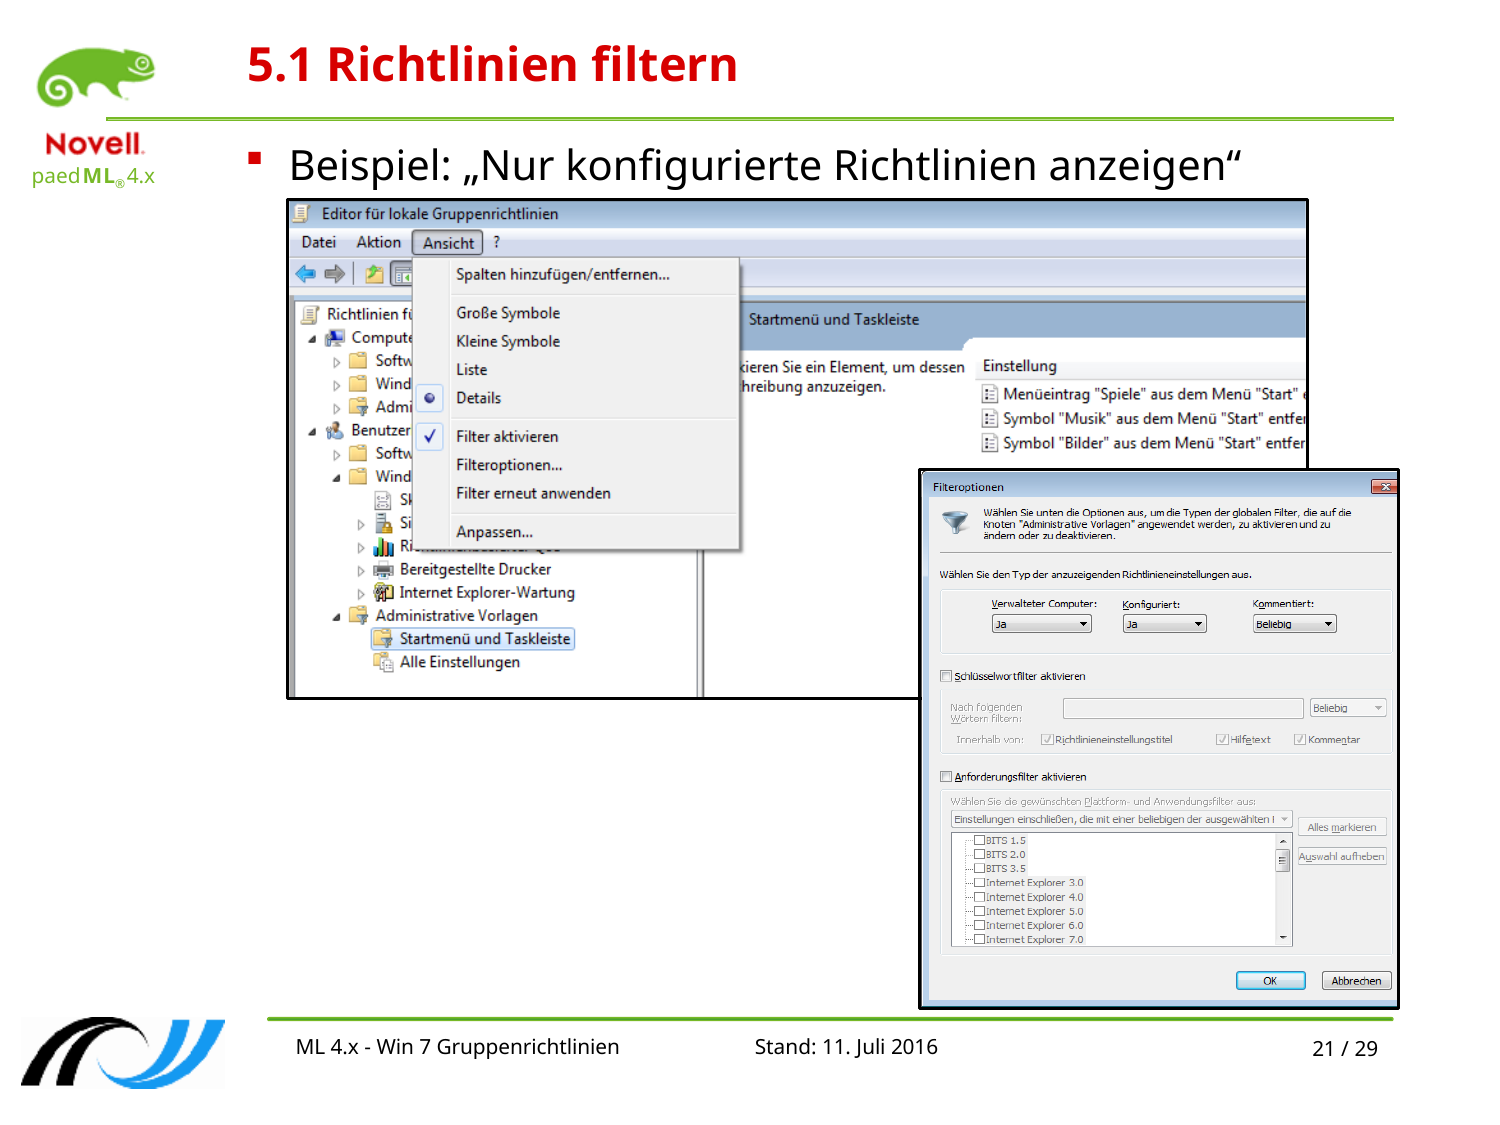

# 5.1 Richtlinien filtern
Beispiel: „Nur konfigurierte Richtlinien anzeigen“
ML 4.x - Win 7 Gruppenrichtlinien
11. Juli 2016
21